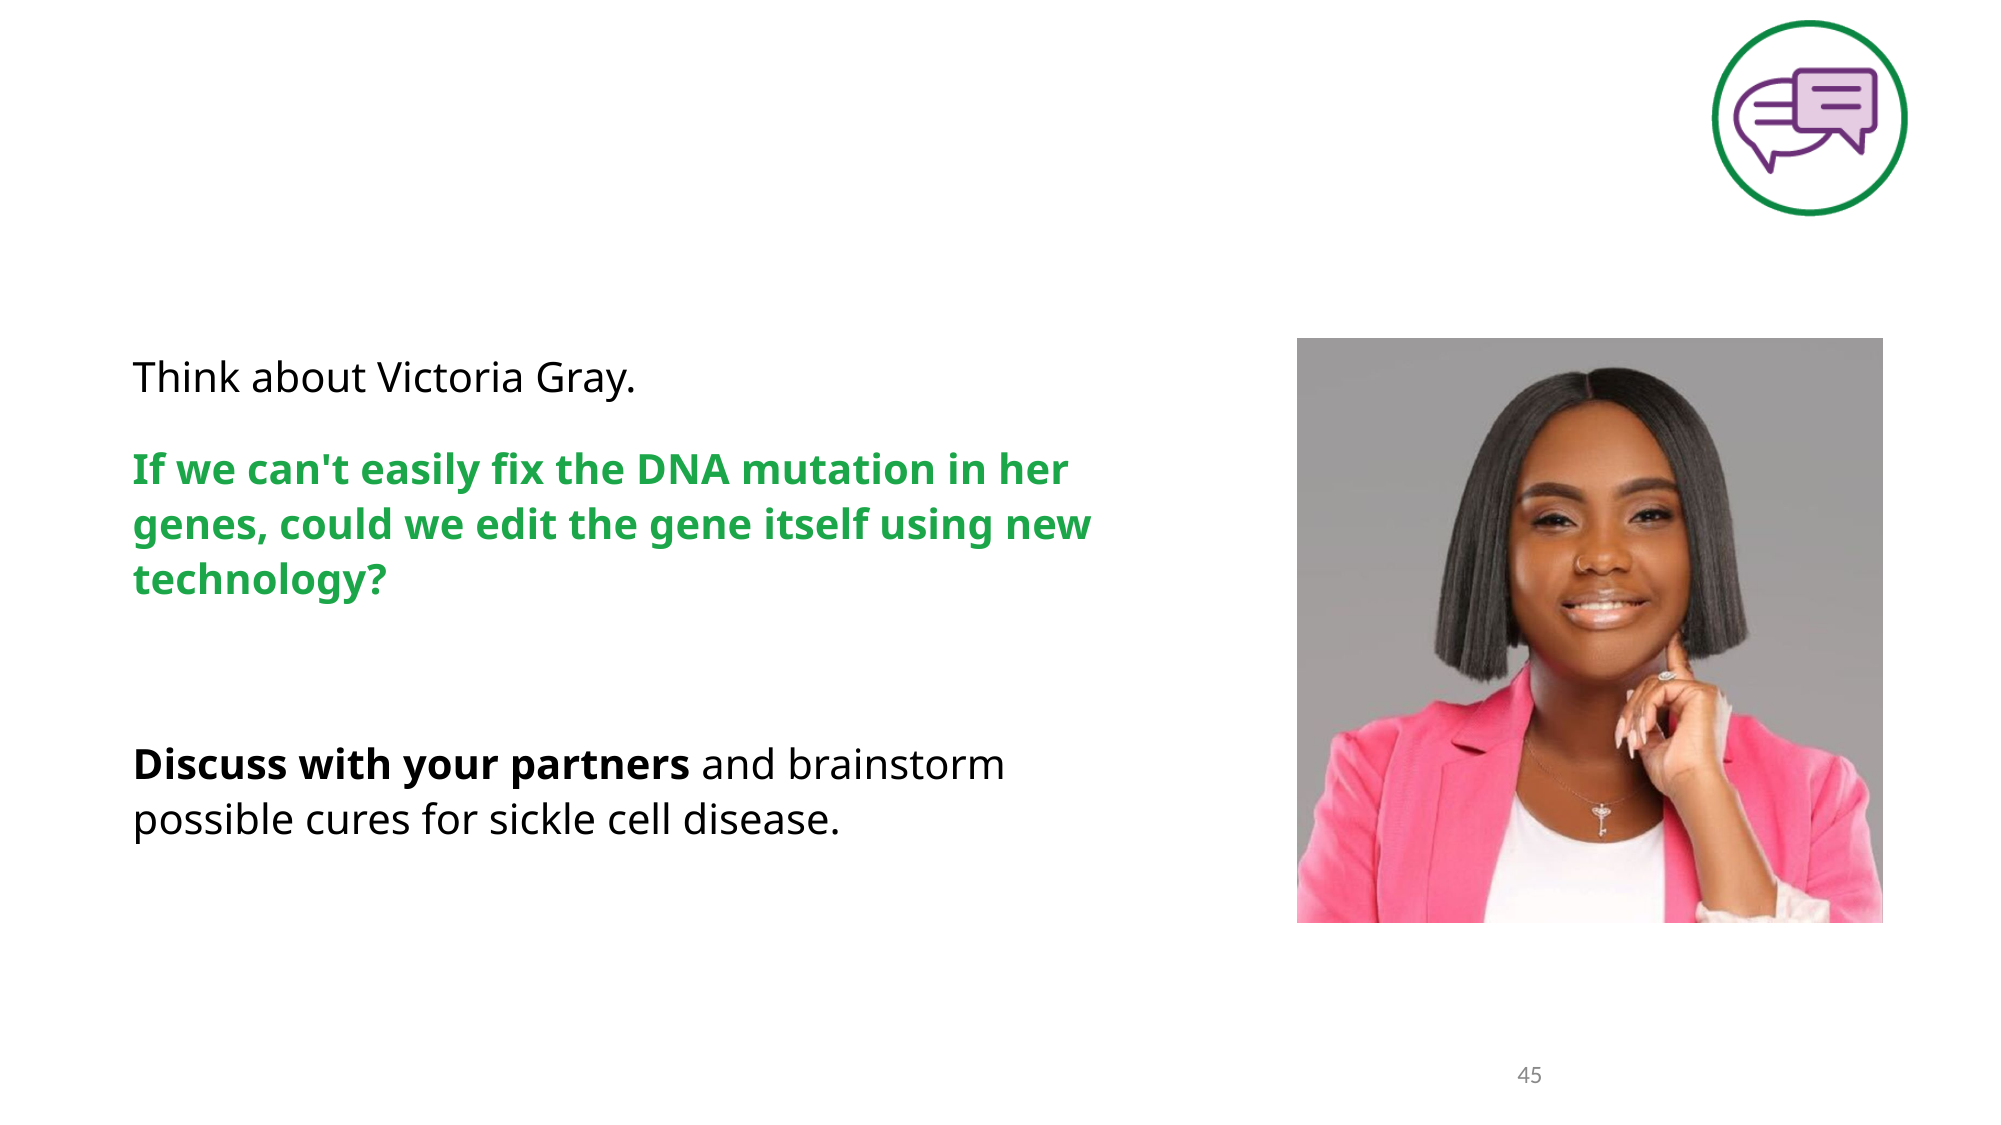

From Protein Structure to Genetics
Think about Victoria Gray.
If we can't easily fix the DNA mutation in her genes, could we edit the gene itself using new technology?
Discuss with your partners and brainstorm possible cures for sickle cell disease.